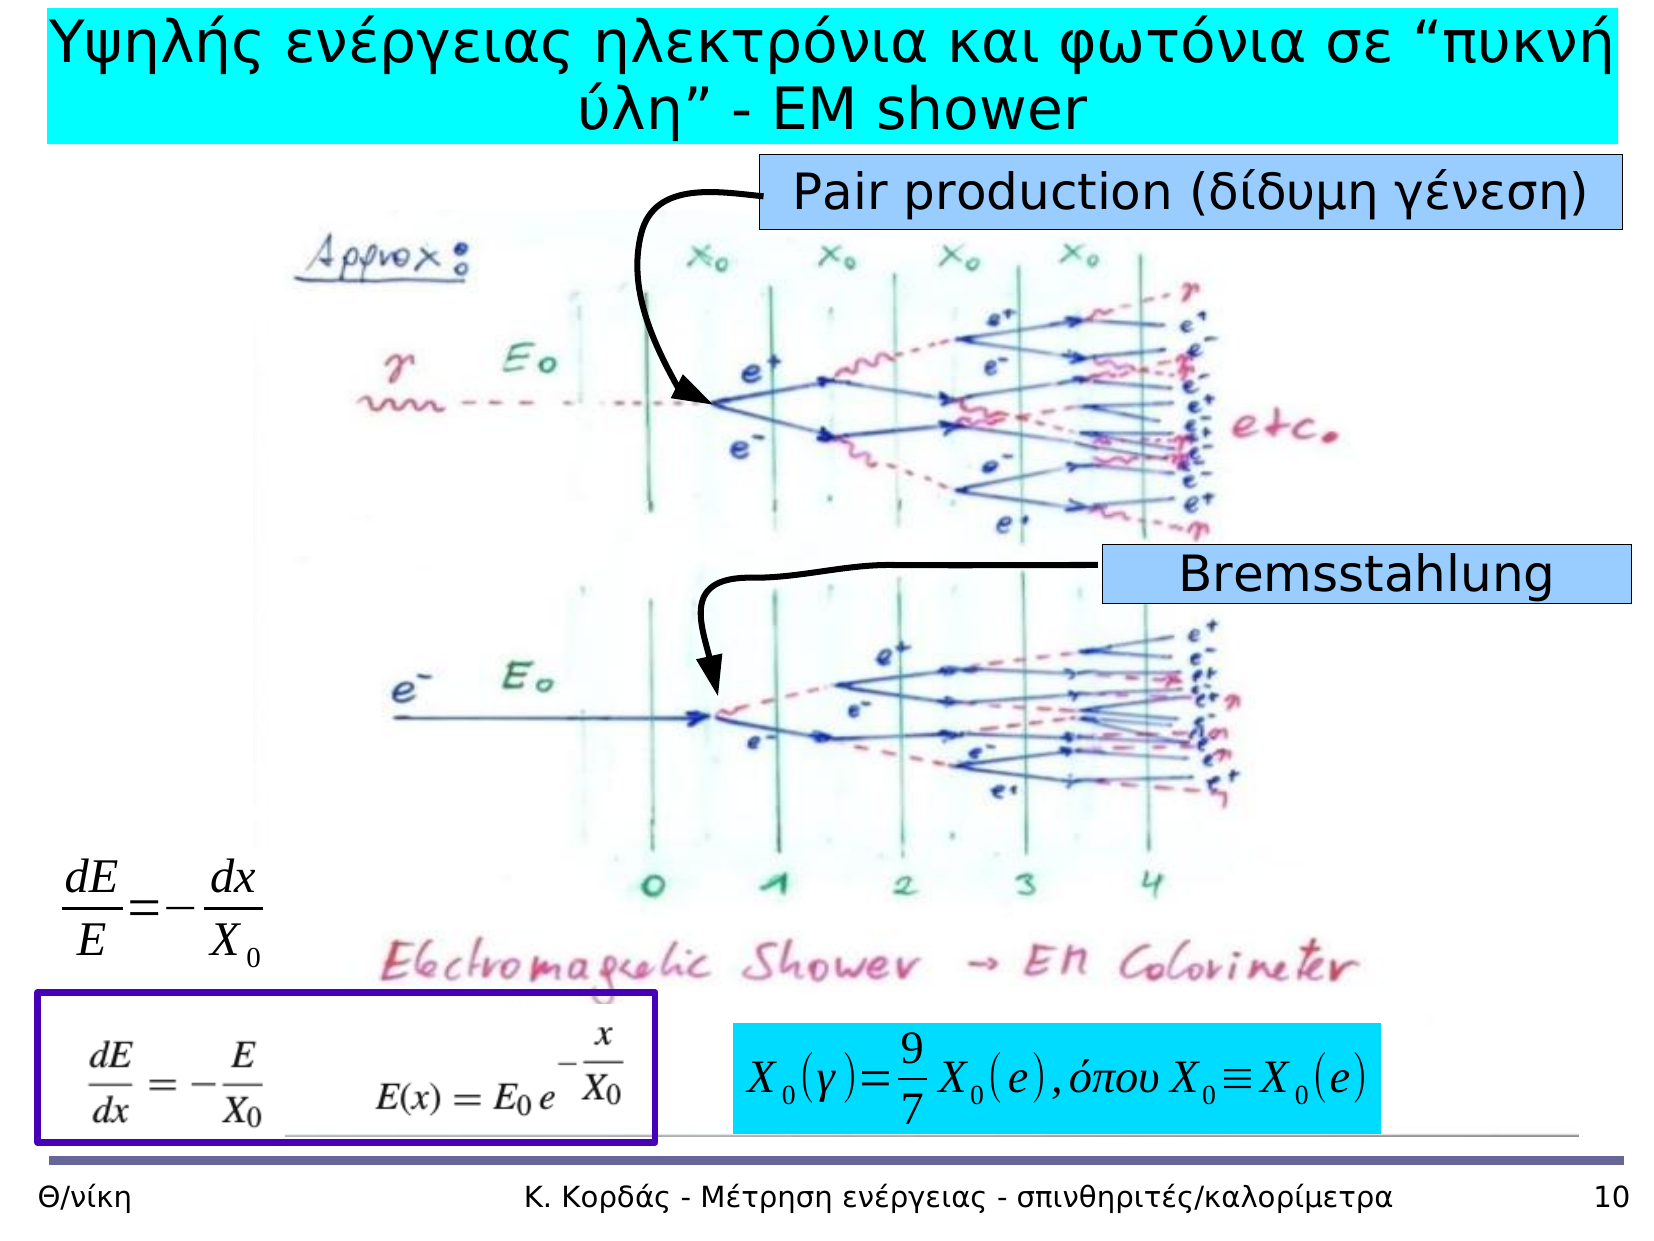

# Υψηλής ενέργειας ηλεκτρόνια και φωτόνια σε “πυκνή ύλη” - EM shower
Pair production (δίδυμη γένεση)
Bremsstahlung
Θ/νίκη
Κ. Κορδάς - Μέτρηση ενέργειας - σπινθηριτές/καλορίμετρα
10